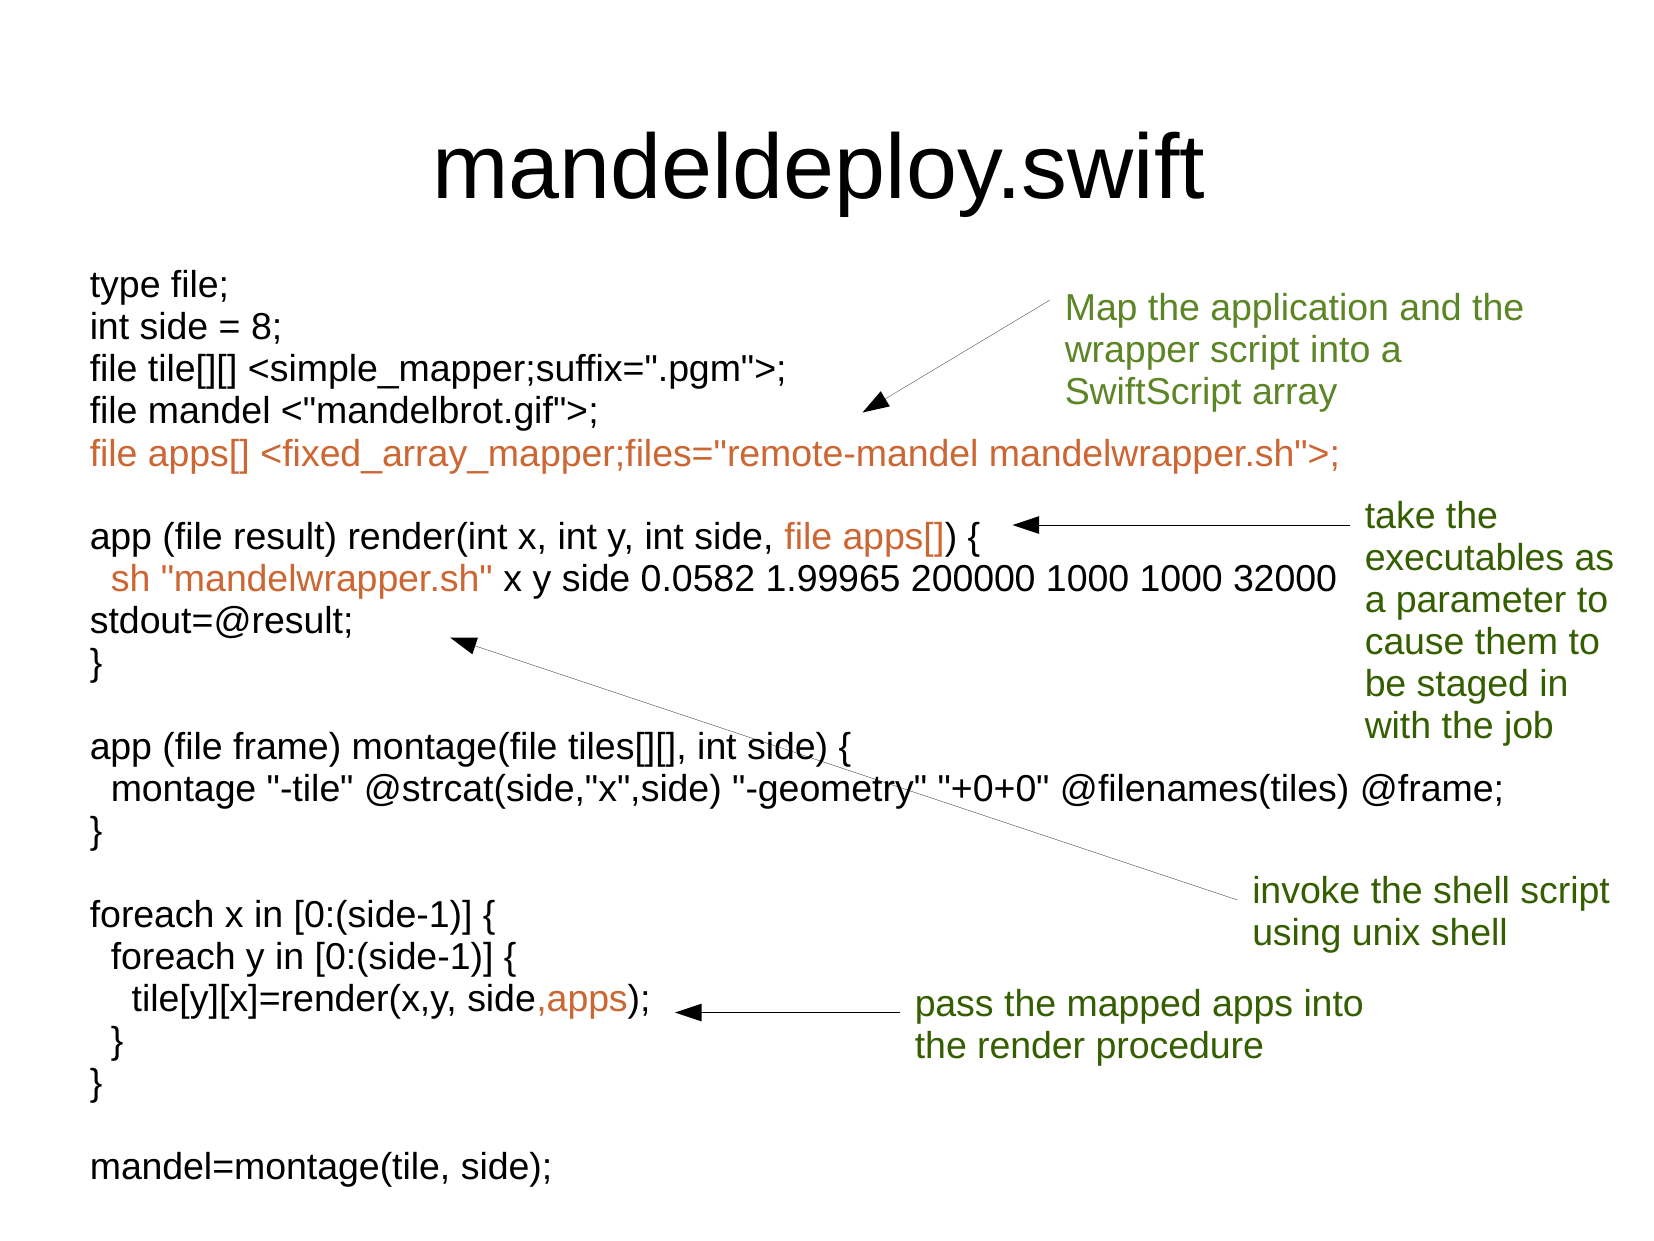

# mandeldeploy.swift
type file;
int side = 8;
file tile[][] <simple_mapper;suffix=".pgm">;
file mandel <"mandelbrot.gif">;
file apps[] <fixed_array_mapper;files="remote-mandel mandelwrapper.sh">;
app (file result) render(int x, int y, int side, file apps[]) {
 sh "mandelwrapper.sh" x y side 0.0582 1.99965 200000 1000 1000 32000 stdout=@result;
}
app (file frame) montage(file tiles[][], int side) {
 montage "-tile" @strcat(side,"x",side) "-geometry" "+0+0" @filenames(tiles) @frame;
}
foreach x in [0:(side-1)] {
 foreach y in [0:(side-1)] {
 tile[y][x]=render(x,y, side,apps);
 }
}
mandel=montage(tile, side);
Map the application and the wrapper script into a SwiftScript array
take the executables as a parameter to cause them to be staged in with the job
invoke the shell script using unix shell
pass the mapped apps into the render procedure